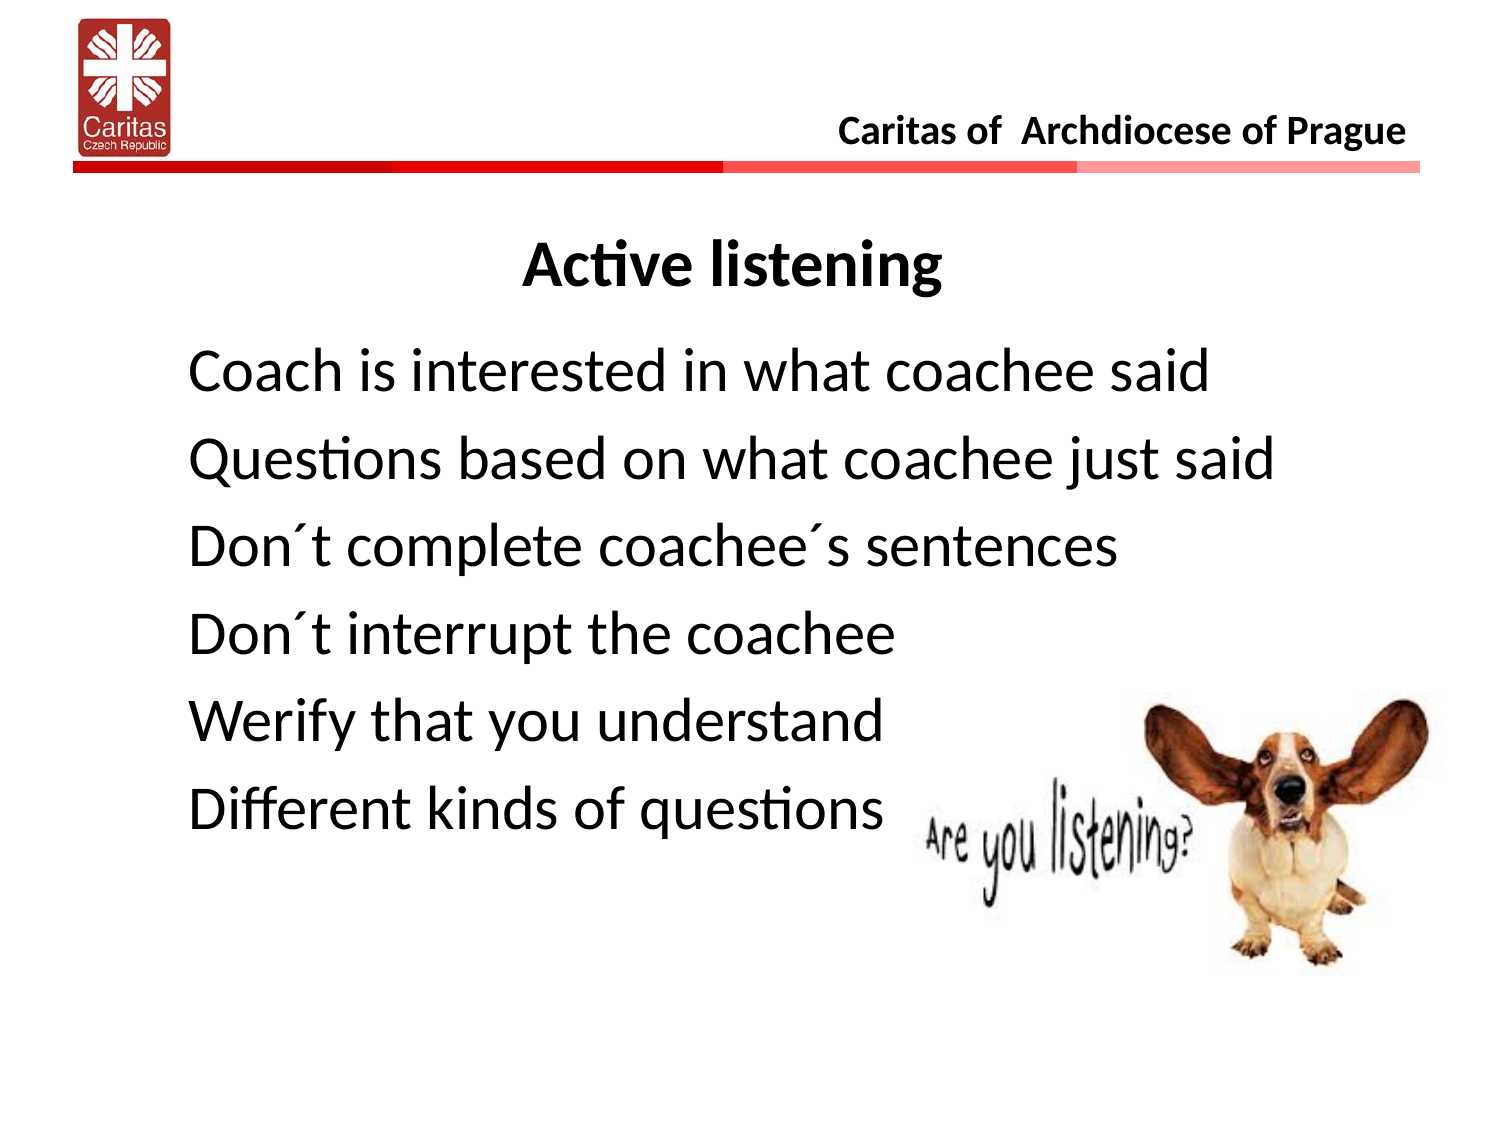

Caritas of Archdiocese of Prague
# Active listening
Coach is interested in what coachee said
Questions based on what coachee just said
Don´t complete coachee´s sentences
Don´t interrupt the coachee
Werify that you understand
Different kinds of questions